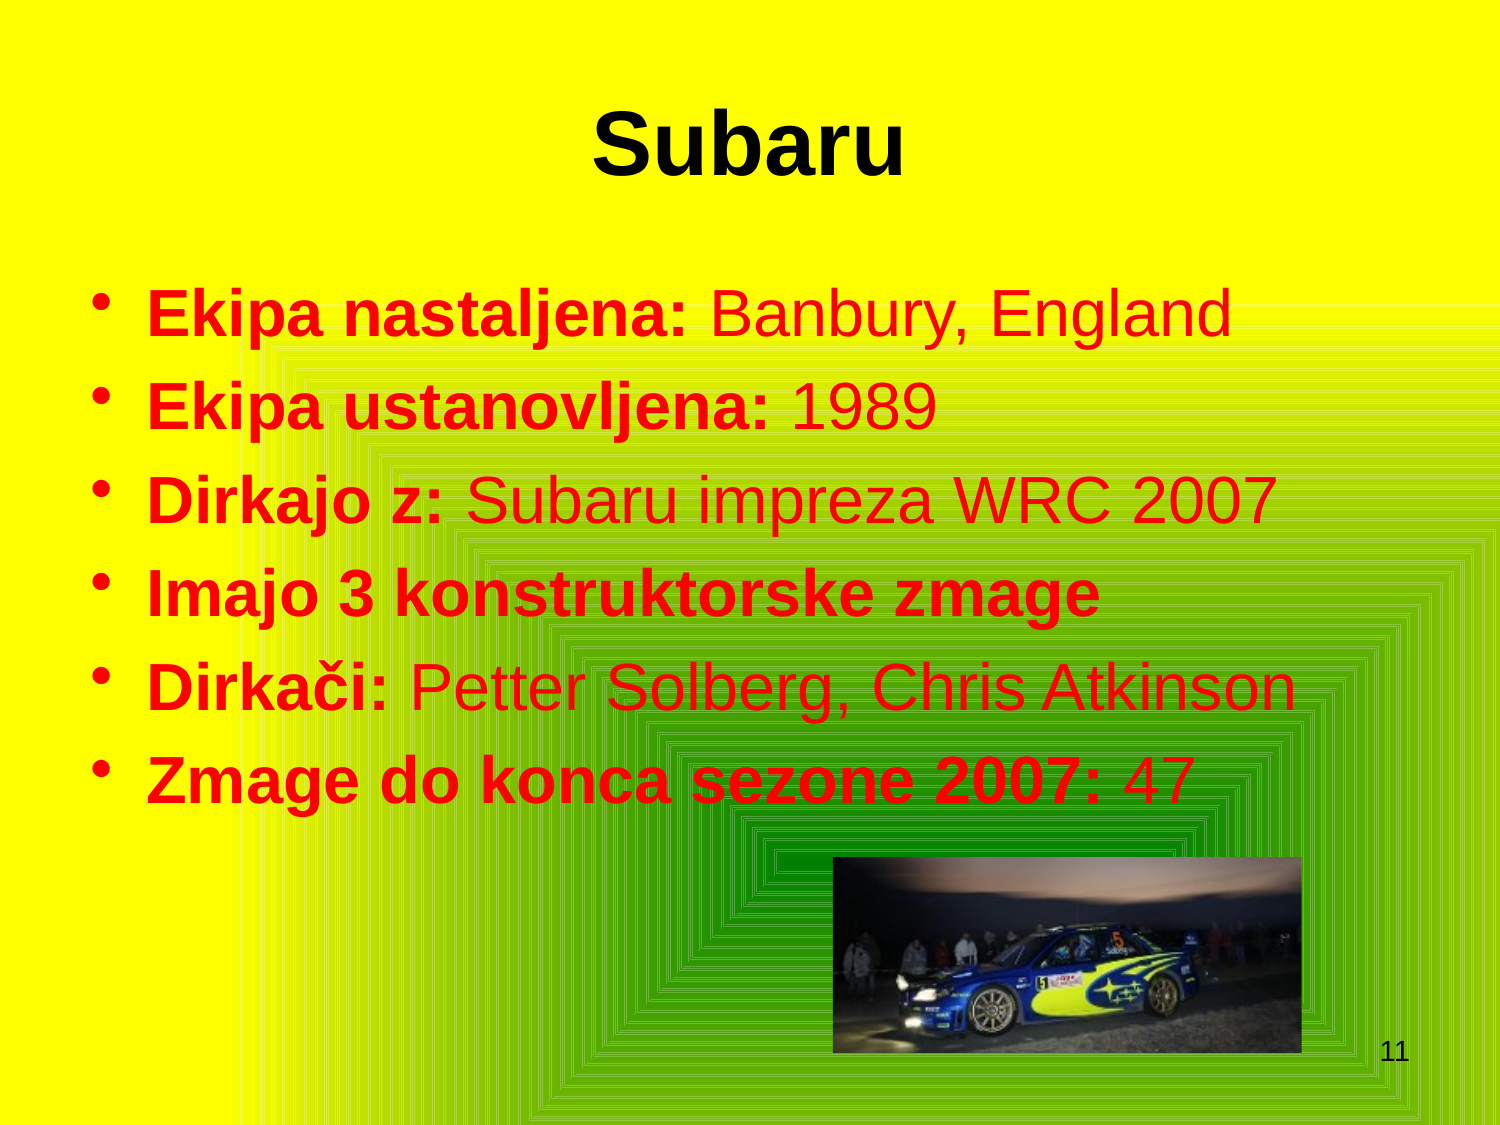

# Subaru
Ekipa nastaljena: Banbury, England
Ekipa ustanovljena: 1989
Dirkajo z: Subaru impreza WRC 2007
Imajo 3 konstruktorske zmage
Dirkači: Petter Solberg, Chris Atkinson
Zmage do konca sezone 2007: 47